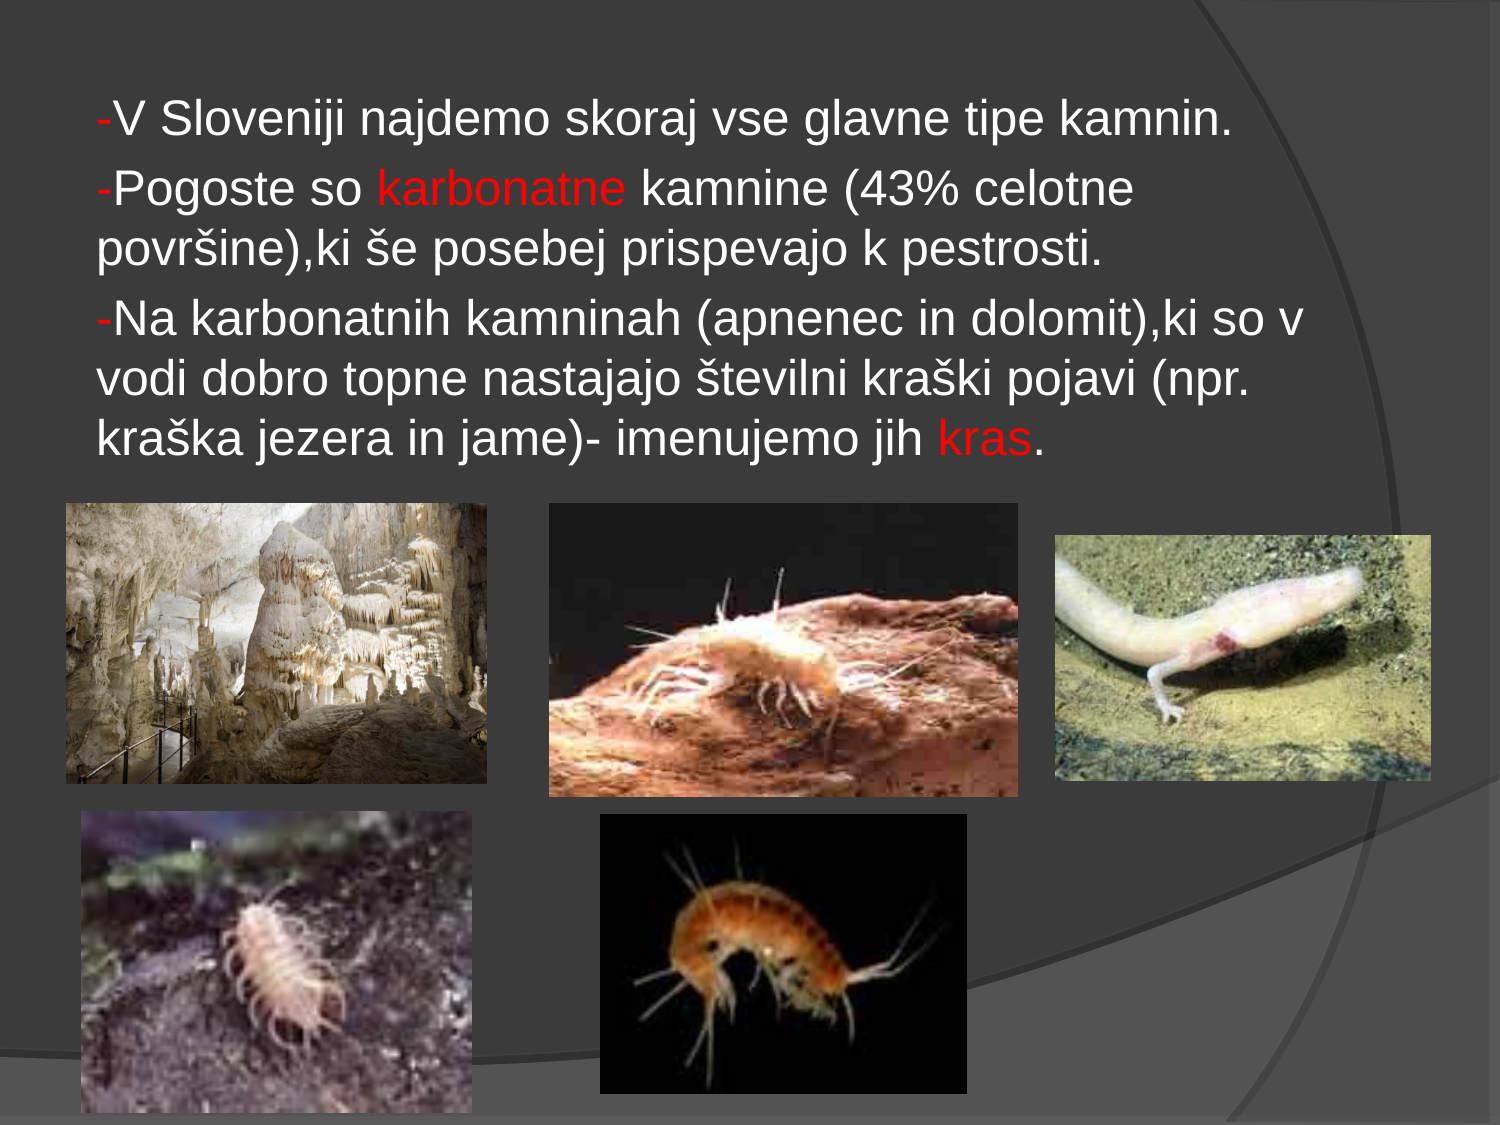

# -V Sloveniji najdemo skoraj vse glavne tipe kamnin.
-Pogoste so karbonatne kamnine (43% celotne površine),ki še posebej prispevajo k pestrosti.
-Na karbonatnih kamninah (apnenec in dolomit),ki so v vodi dobro topne nastajajo številni kraški pojavi (npr. kraška jezera in jame)- imenujemo jih kras.